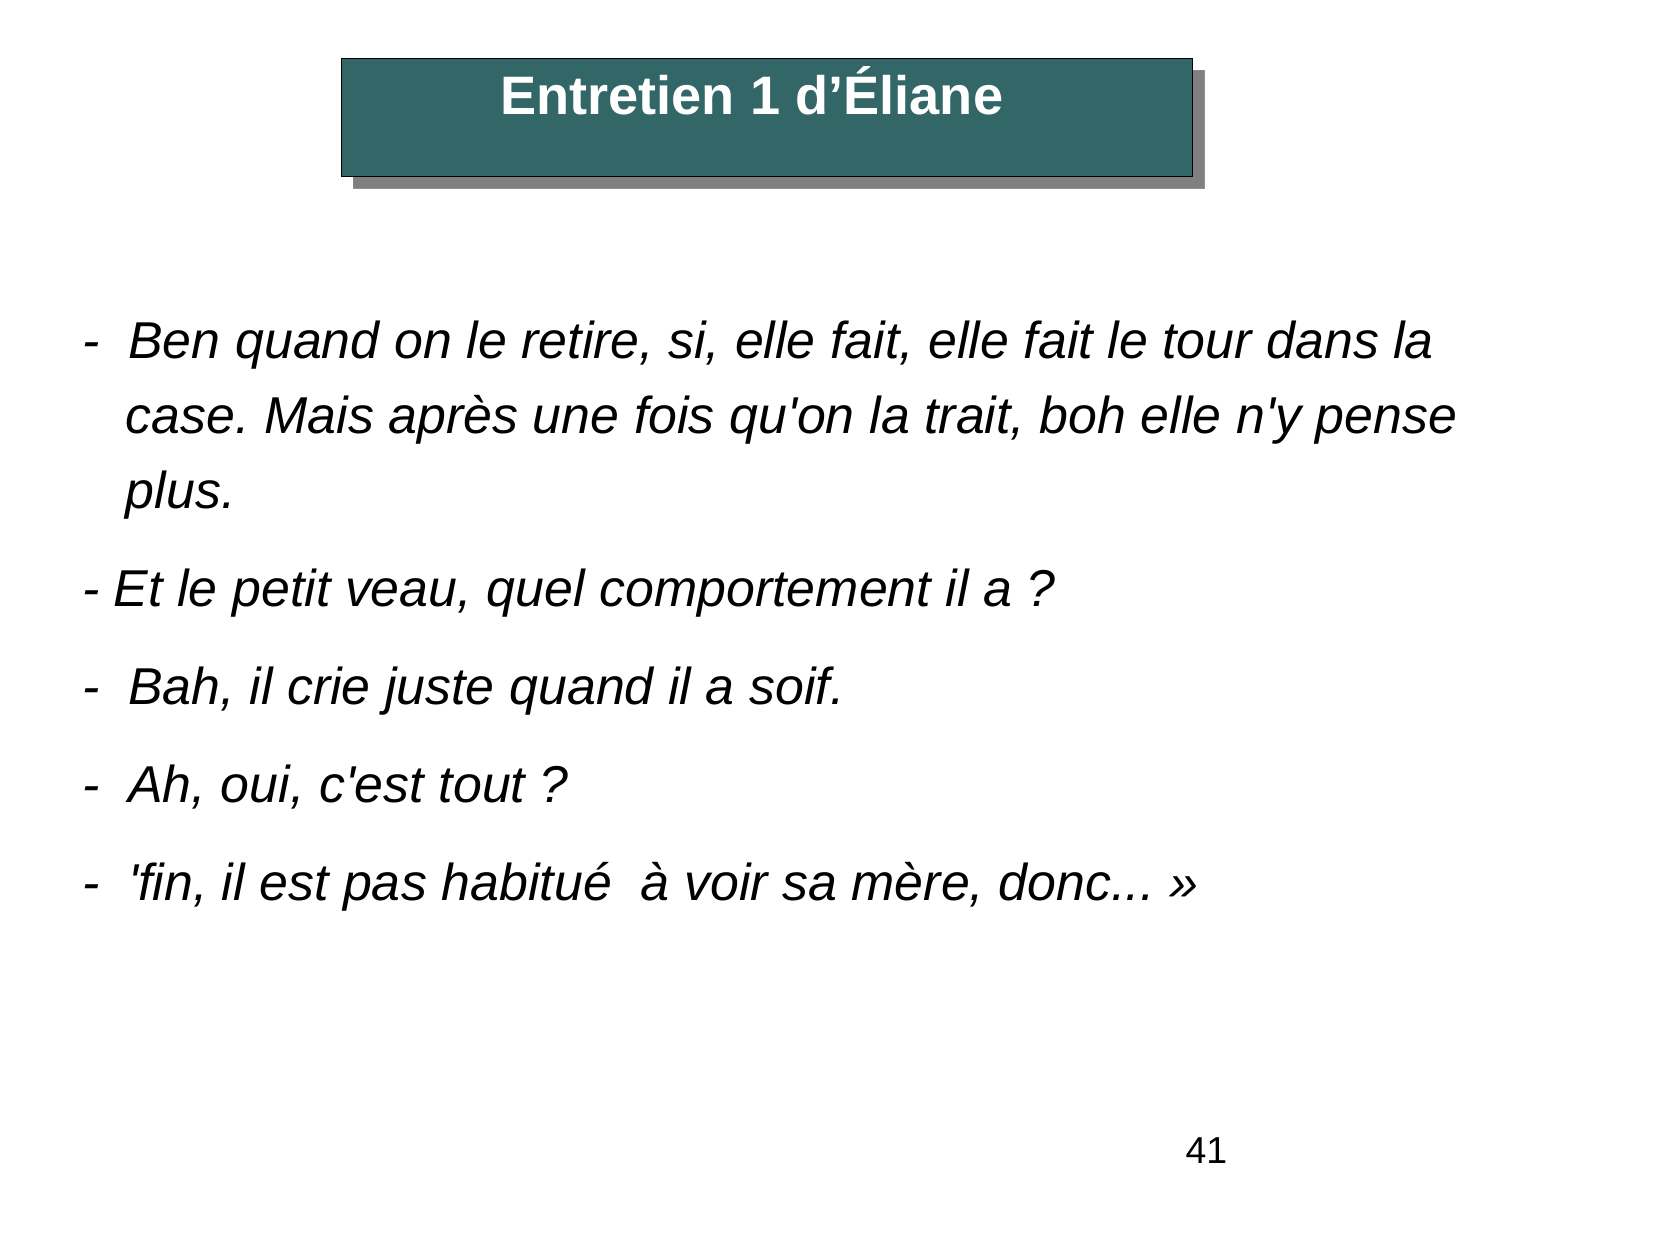

#
Entretien 1 d’Éliane
-  Ben quand on le retire, si, elle fait, elle fait le tour dans la case. Mais après une fois qu'on la trait, boh elle n'y pense plus.
- Et le petit veau, quel comportement il a ?
-  Bah, il crie juste quand il a soif.
-  Ah, oui, c'est tout ?
-  'fin, il est pas habitué à voir sa mère, donc... »
41